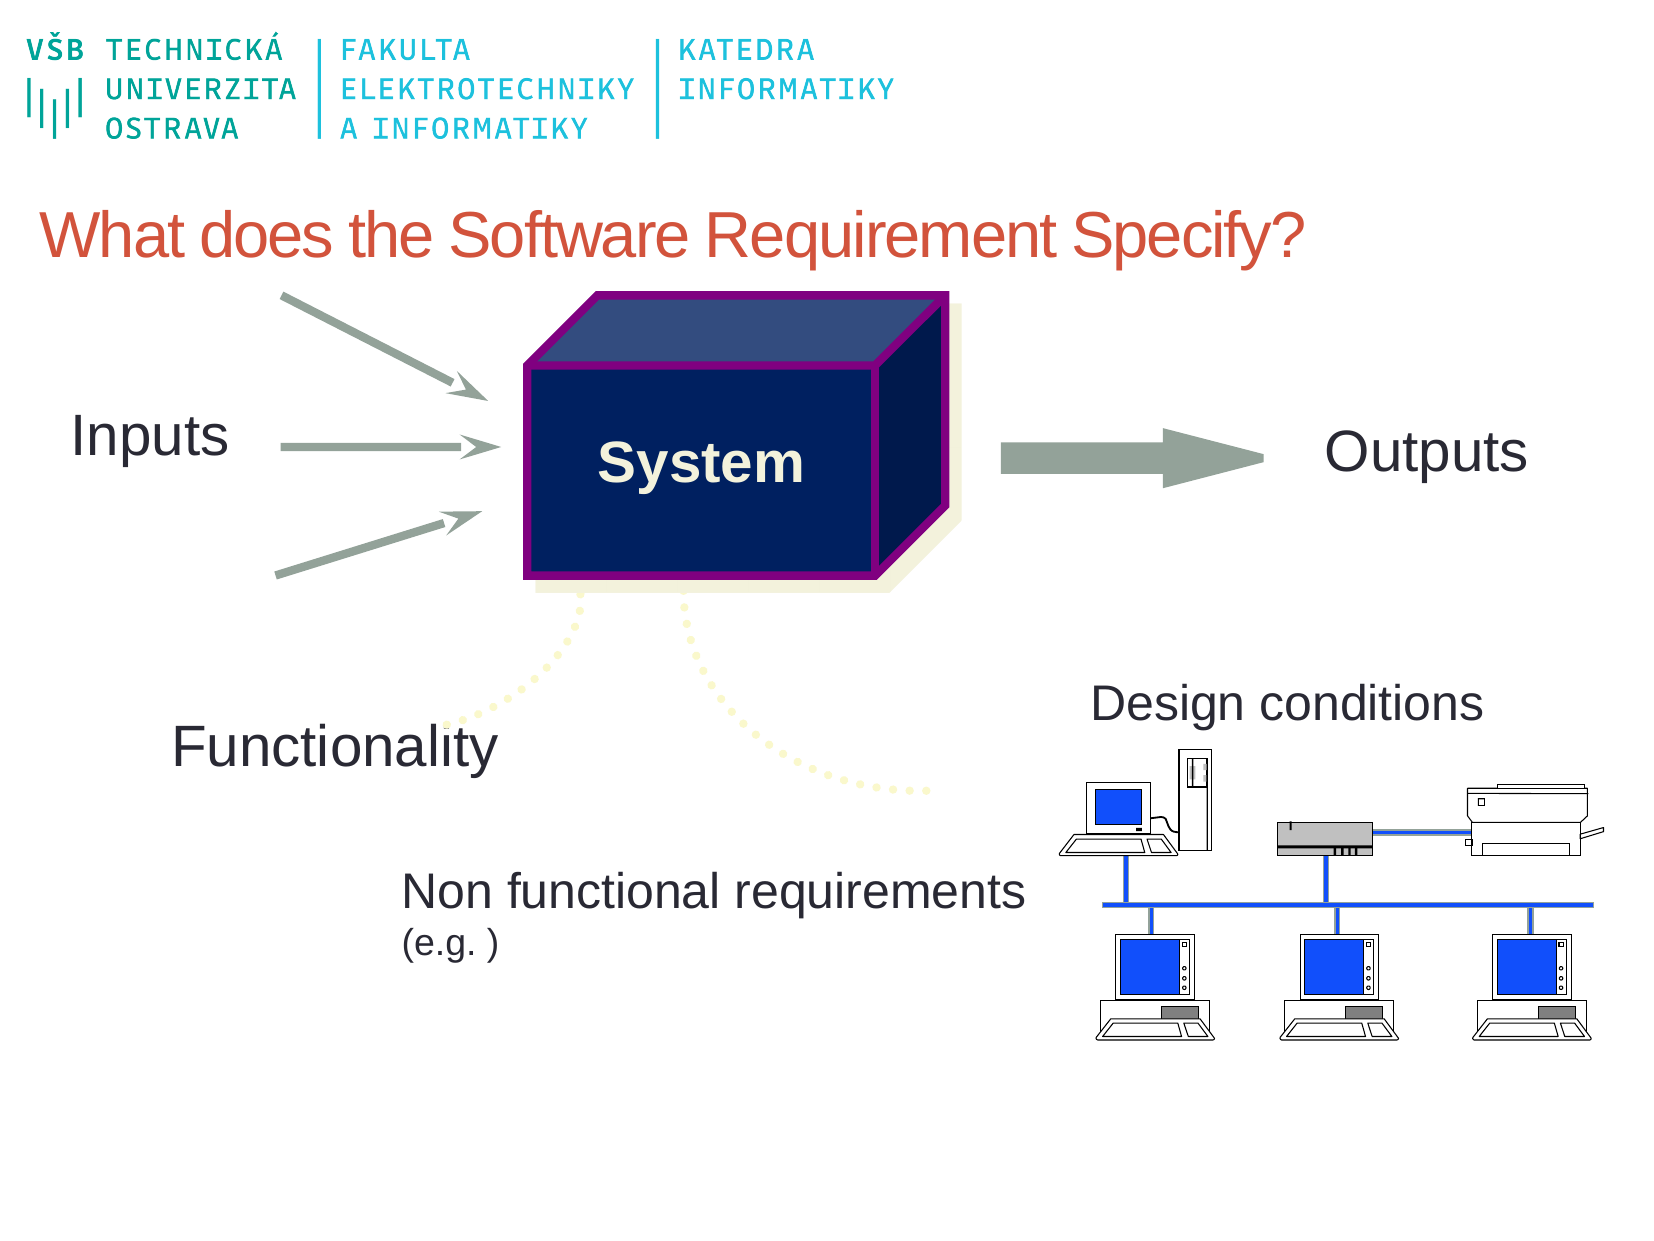

# What does the Software Requirement Specify?
System
Inputs
Outputs
Design conditions
Functionality
Non functional requirements
(e.g. )